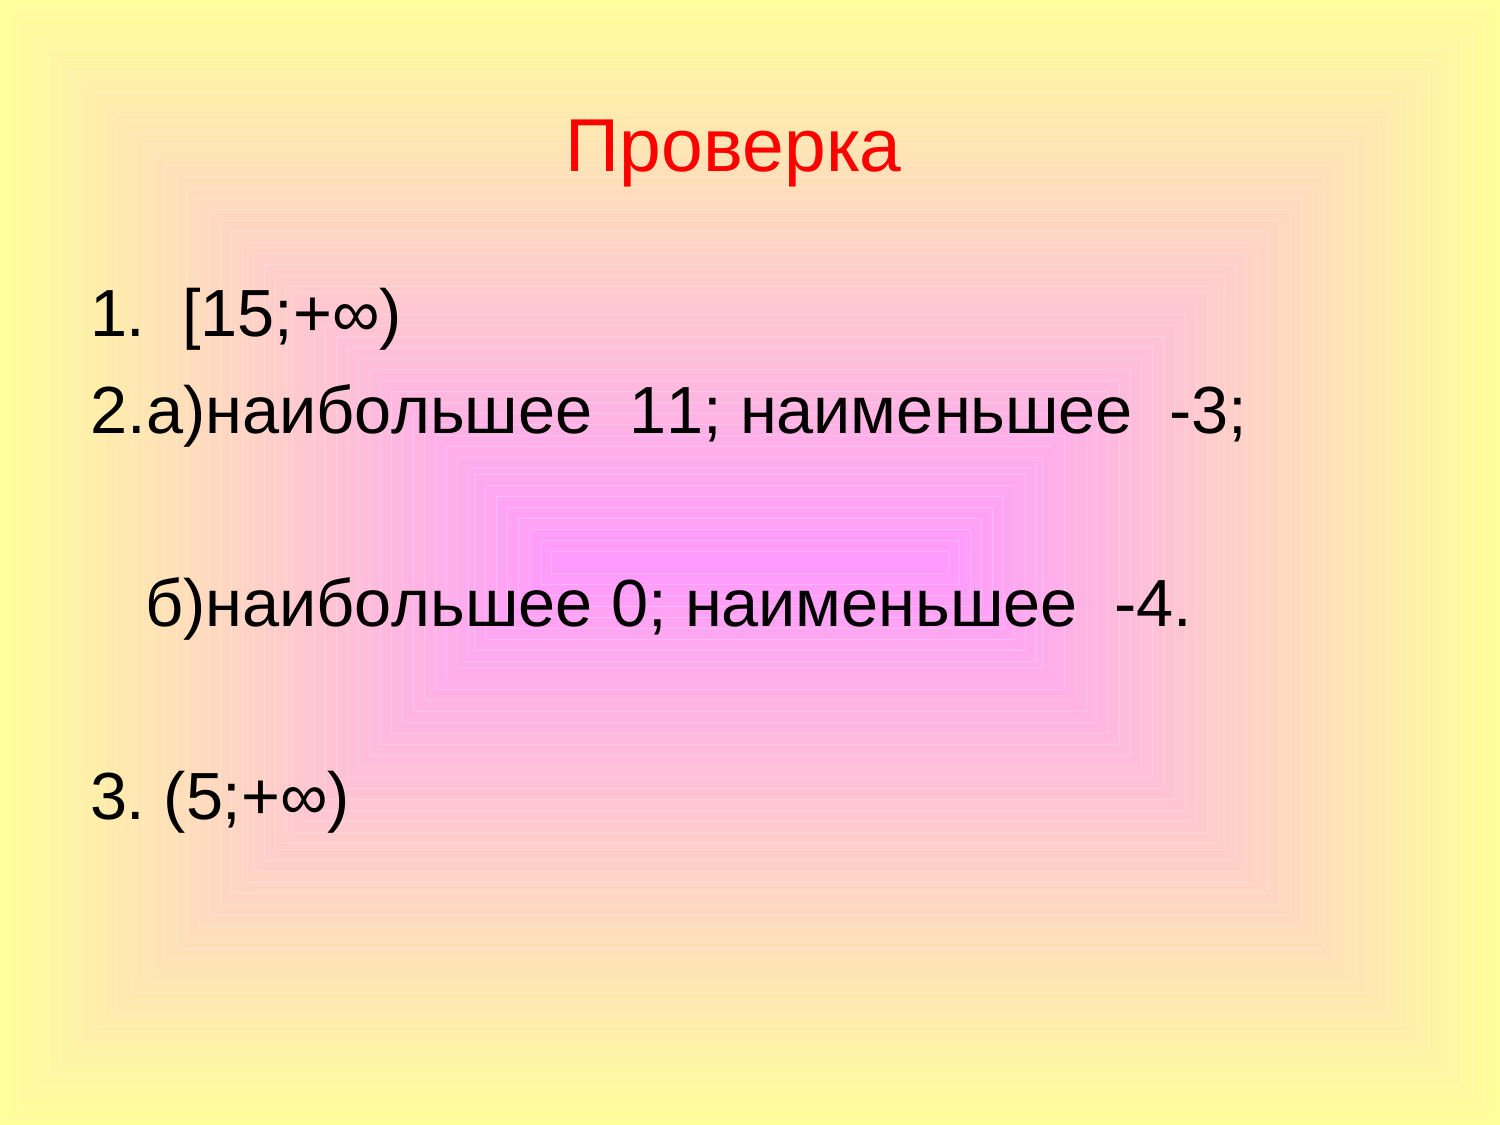

# Проверка
1. [15;+∞)
а)наибольшее 11; наименьшее -3;
 б)наибольшее 0; наименьшее -4.
3. (5;+∞)